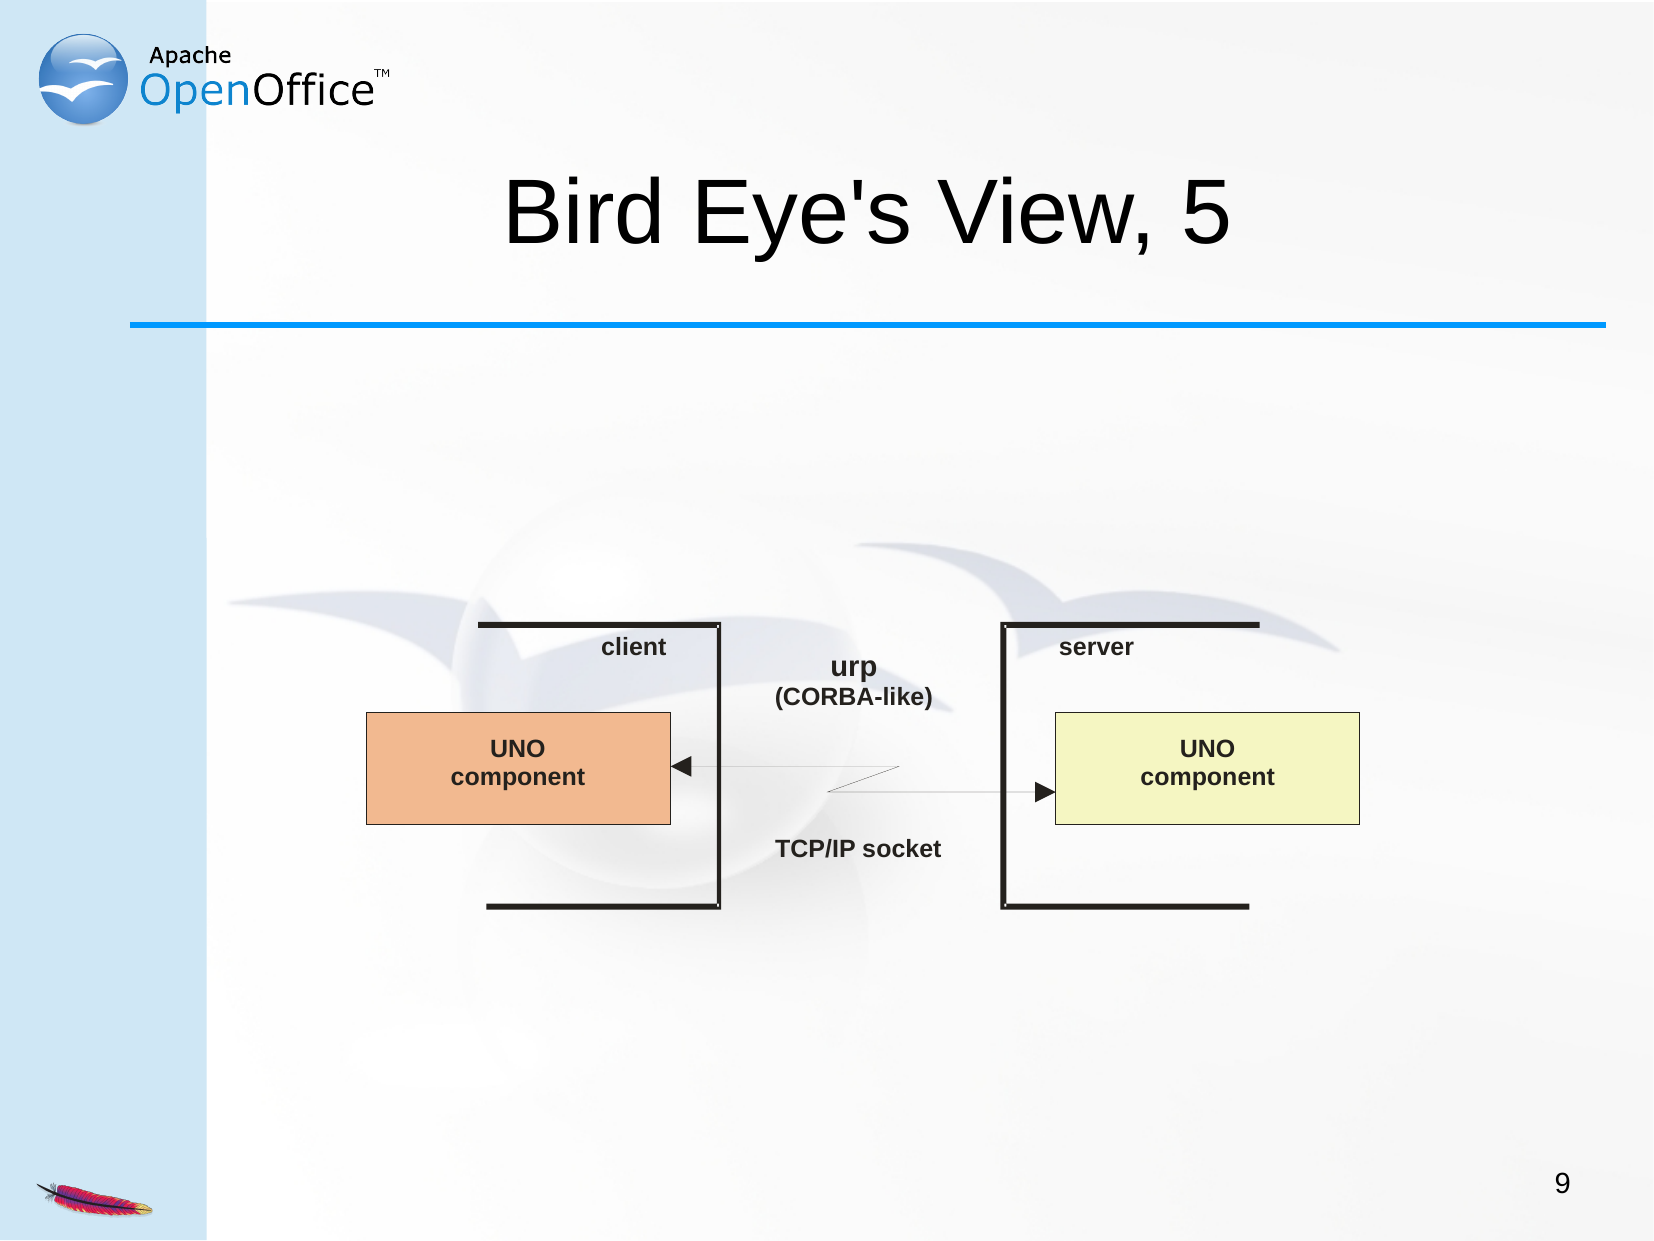

# Bird Eye's View, 5
client
UNO
component
server
UNO
component
urp
(CORBA-like)
TCP/IP socket
9